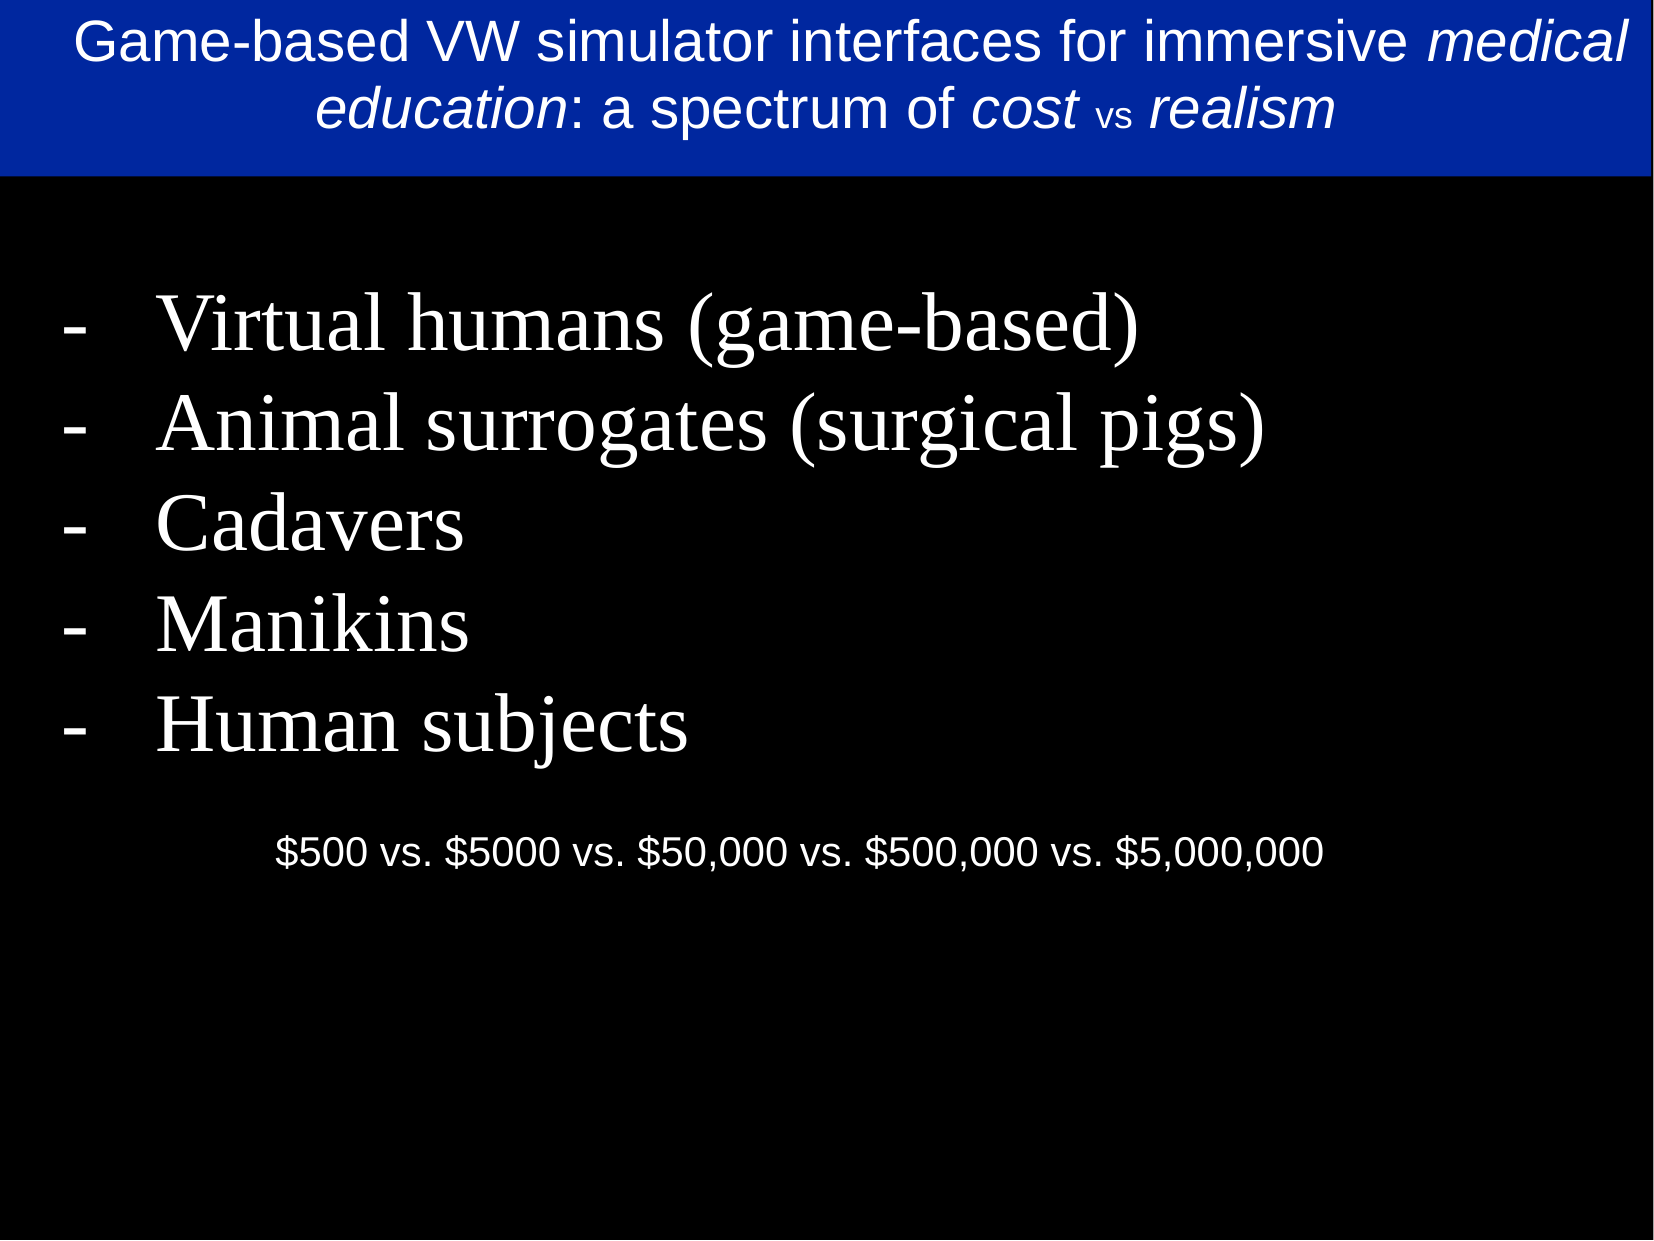

Game-based VW simulator interfaces for immersive medical education: a spectrum of cost vs realism
# - 	Virtual humans (game-based)
-	Animal surrogates (surgical pigs)
- 	Cadavers
- 	Manikins
- 	Human subjects
$500 vs. $5000 vs. $50,000 vs. $500,000 vs. $5,000,000